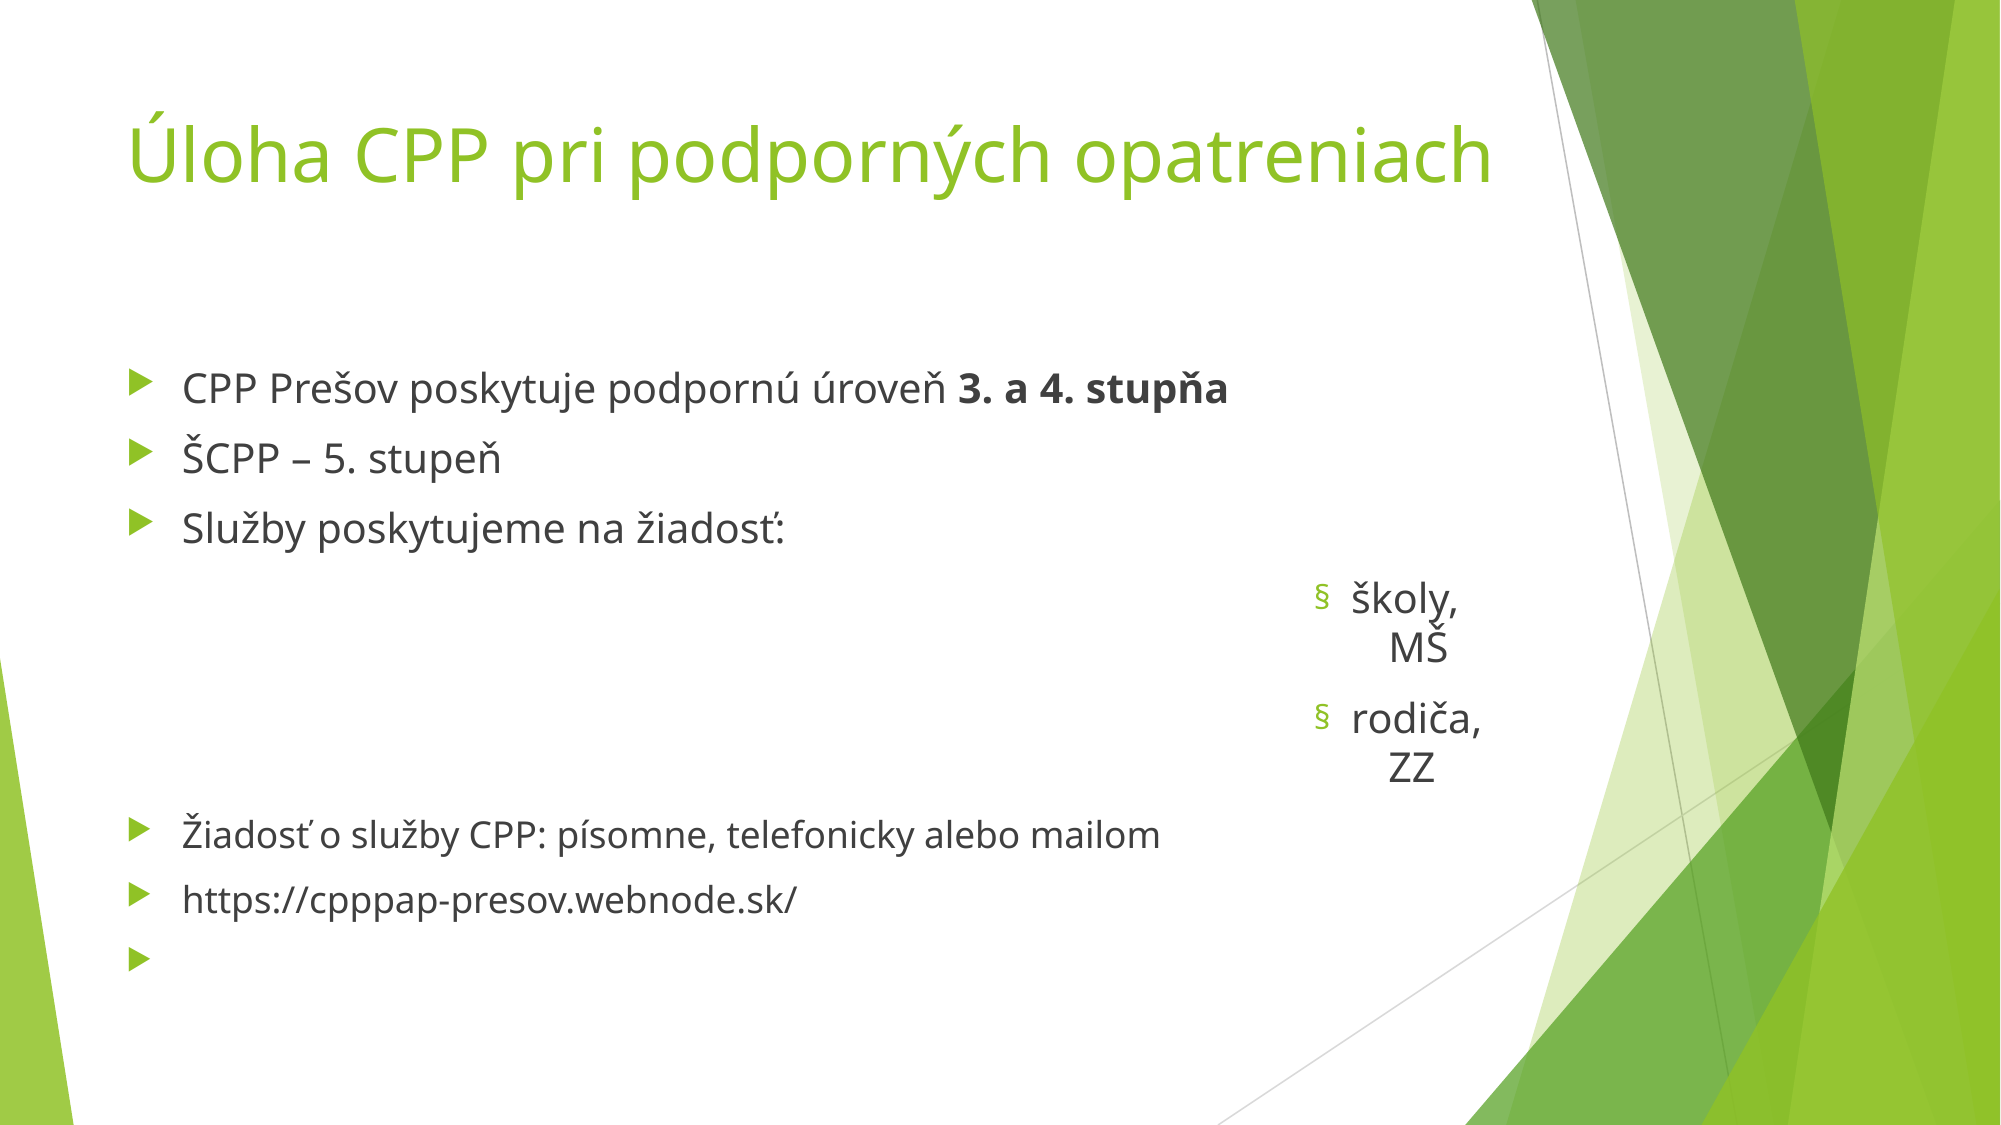

# Úloha CPP pri podporných opatreniach
CPP Prešov poskytuje podpornú úroveň 3. a 4. stupňa
ŠCPP – 5. stupeň
Služby poskytujeme na žiadosť:
školy, MŠ
rodiča, ZZ
Žiadosť o služby CPP: písomne, telefonicky alebo mailom
https://cpppap-presov.webnode.sk/